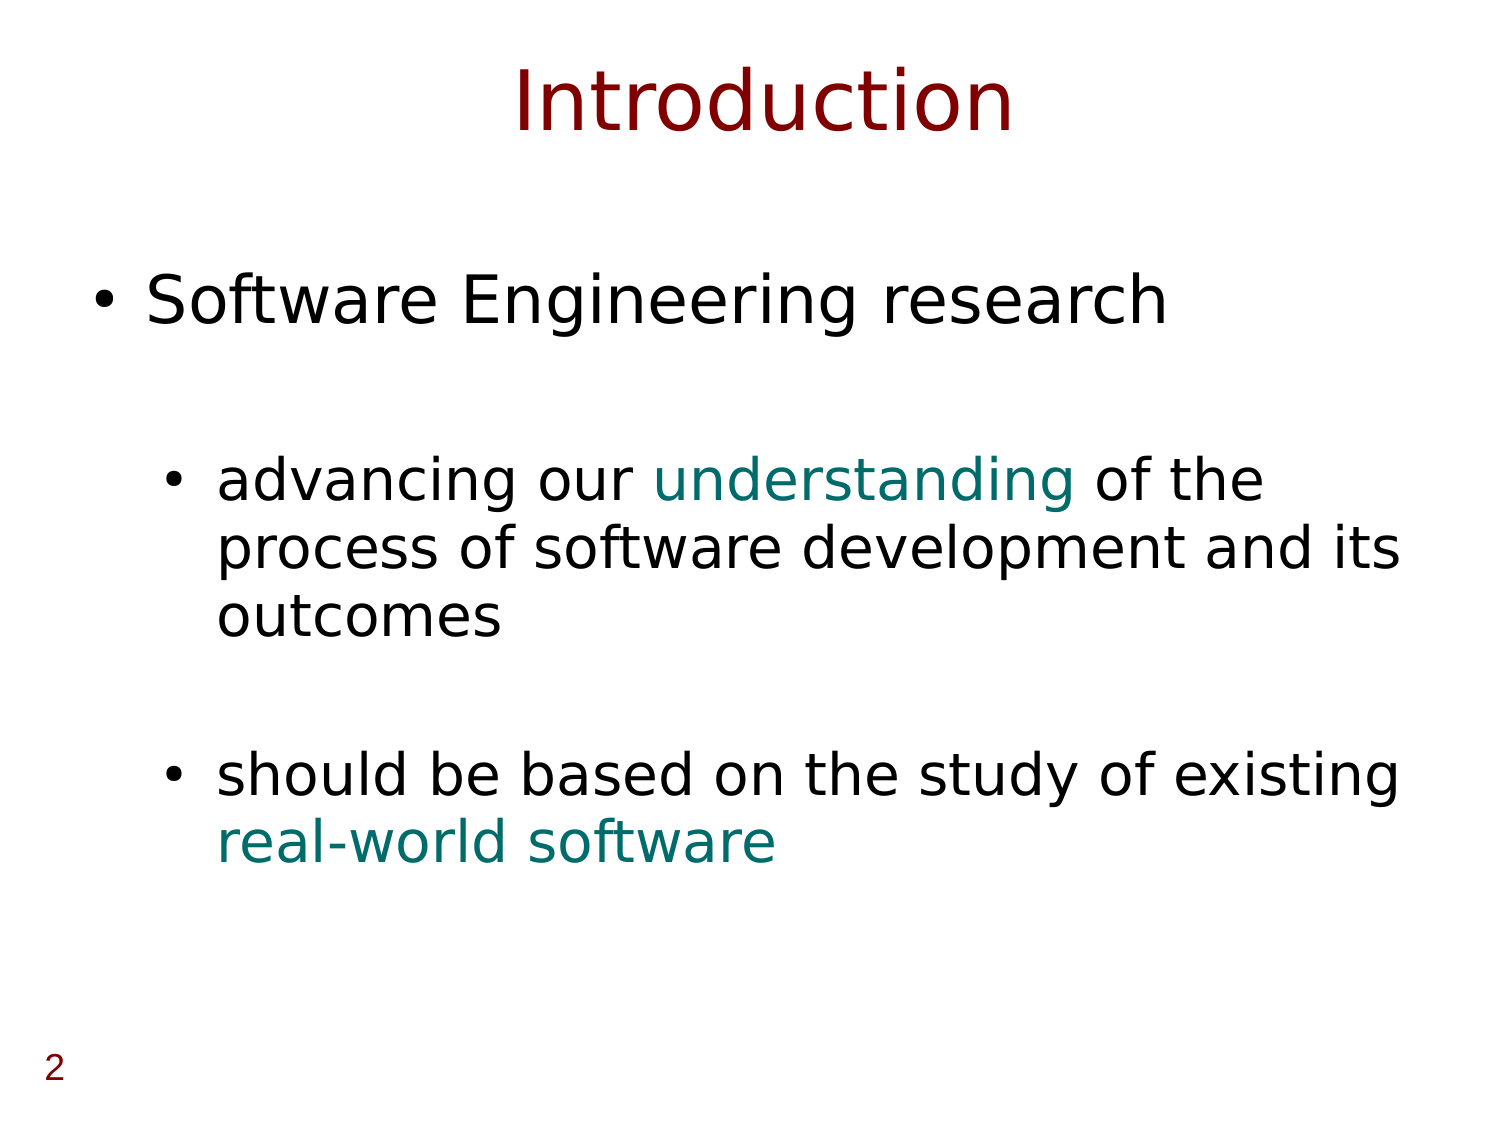

# Introduction
Software Engineering research
advancing our understanding of the process of software development and its outcomes
should be based on the study of existing
real-world software